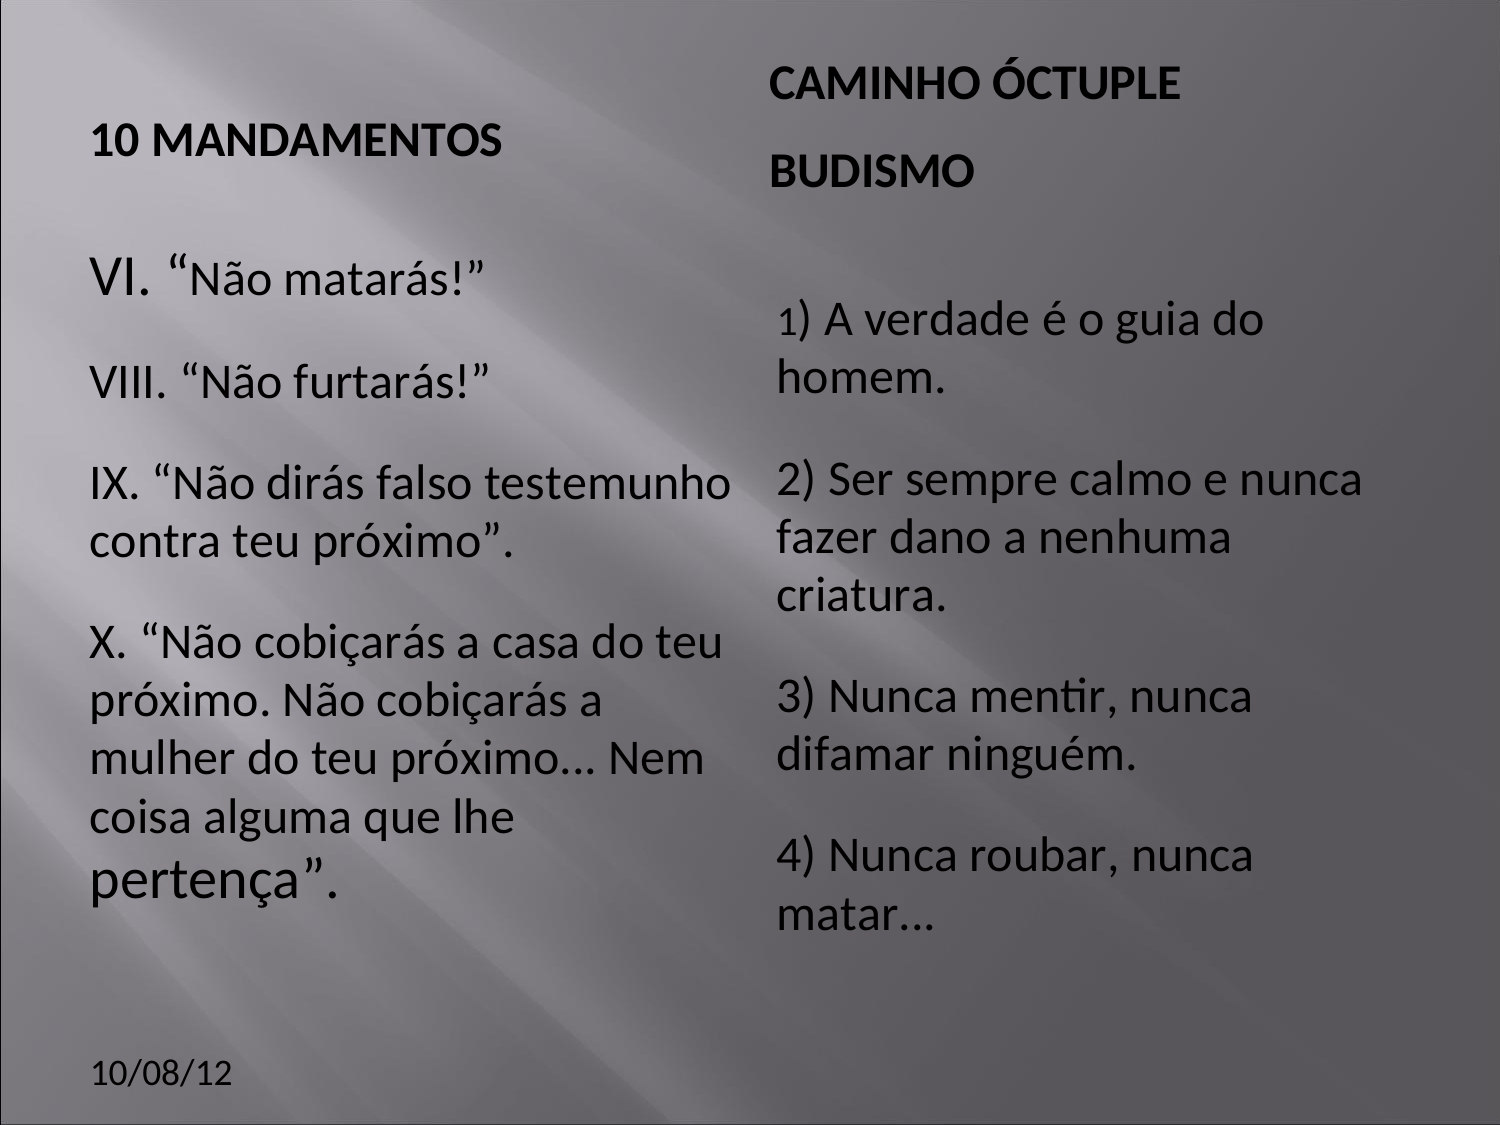

CAMINHO ÓCTUPLE
BUDISMO
10 MANDAMENTOS
VI. “Não matarás!”
VIII. “Não furtarás!”
IX. “Não dirás falso testemunho contra teu próximo”.
X. “Não cobiçarás a casa do teu próximo. Não cobiçarás a mulher do teu próximo... Nem coisa alguma que lhe pertença”.
1) A verdade é o guia do homem.
2) Ser sempre calmo e nunca fazer dano a nenhuma criatura.
3) Nunca mentir, nunca difamar ninguém.
4) Nunca roubar, nunca matar...
10/08/12